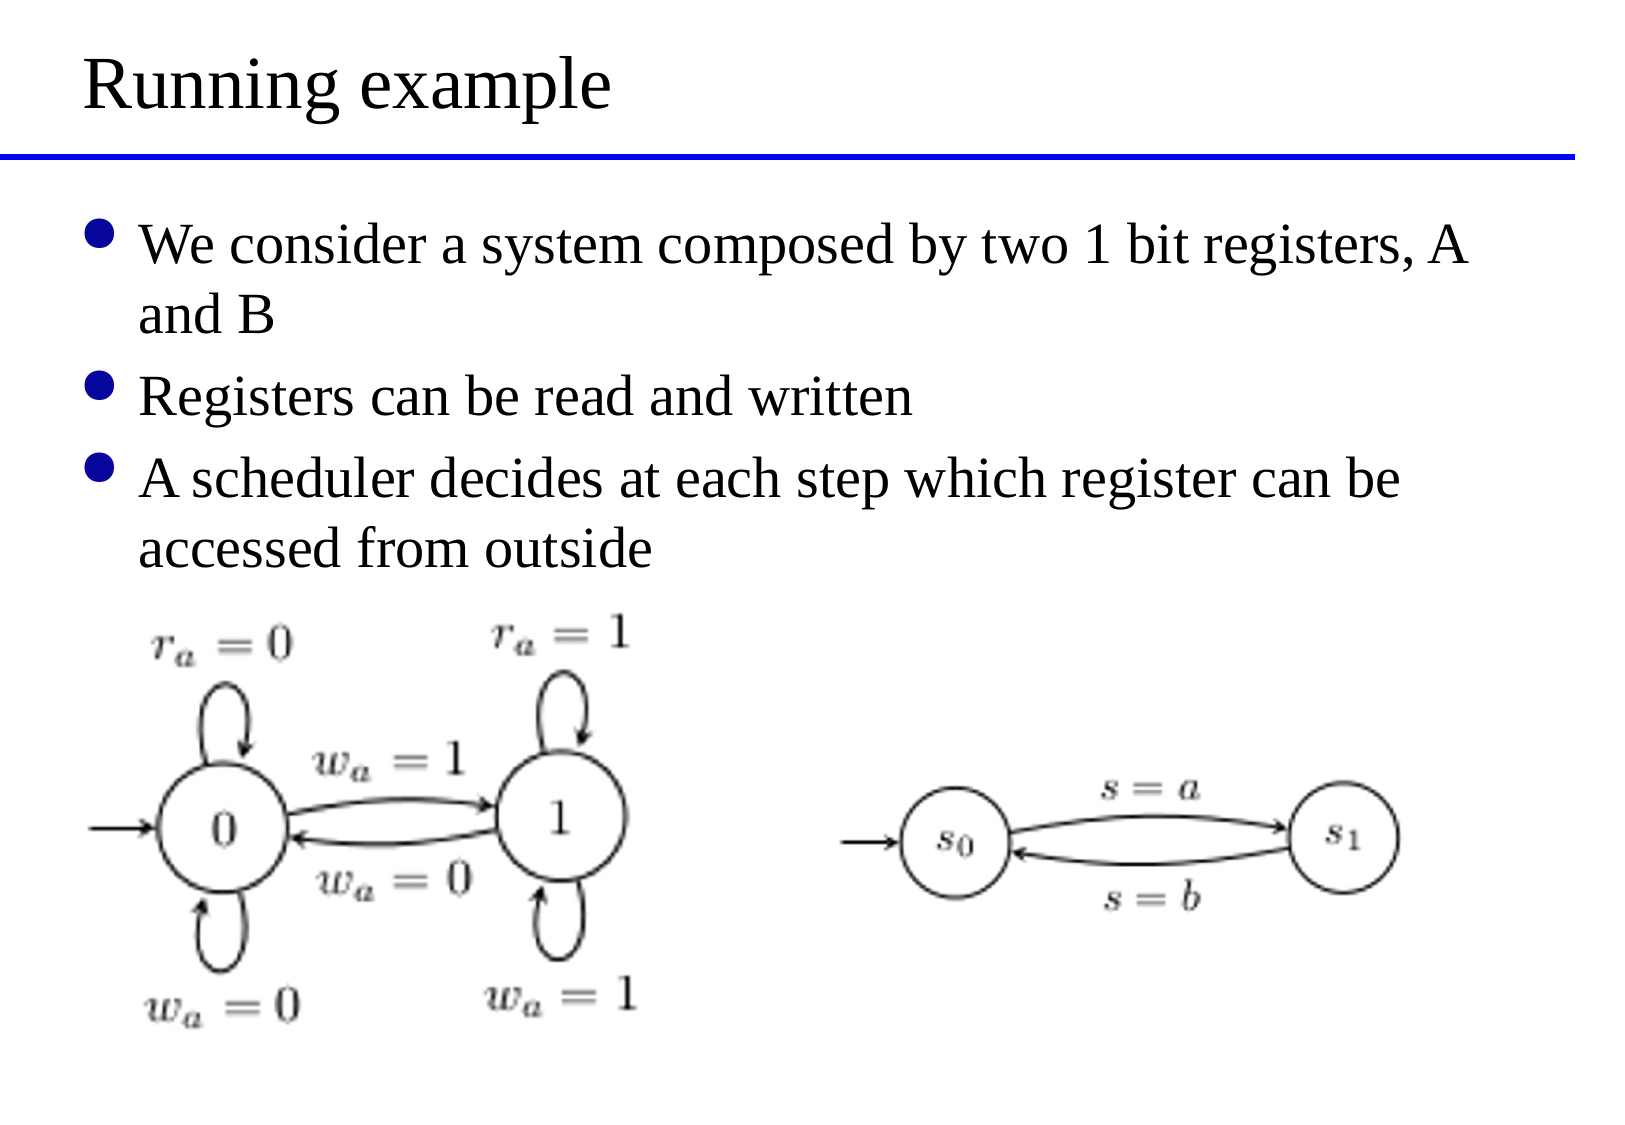

# Running example
We consider a system composed by two 1 bit registers, A and B
Registers can be read and written
A scheduler decides at each step which register can be accessed from outside